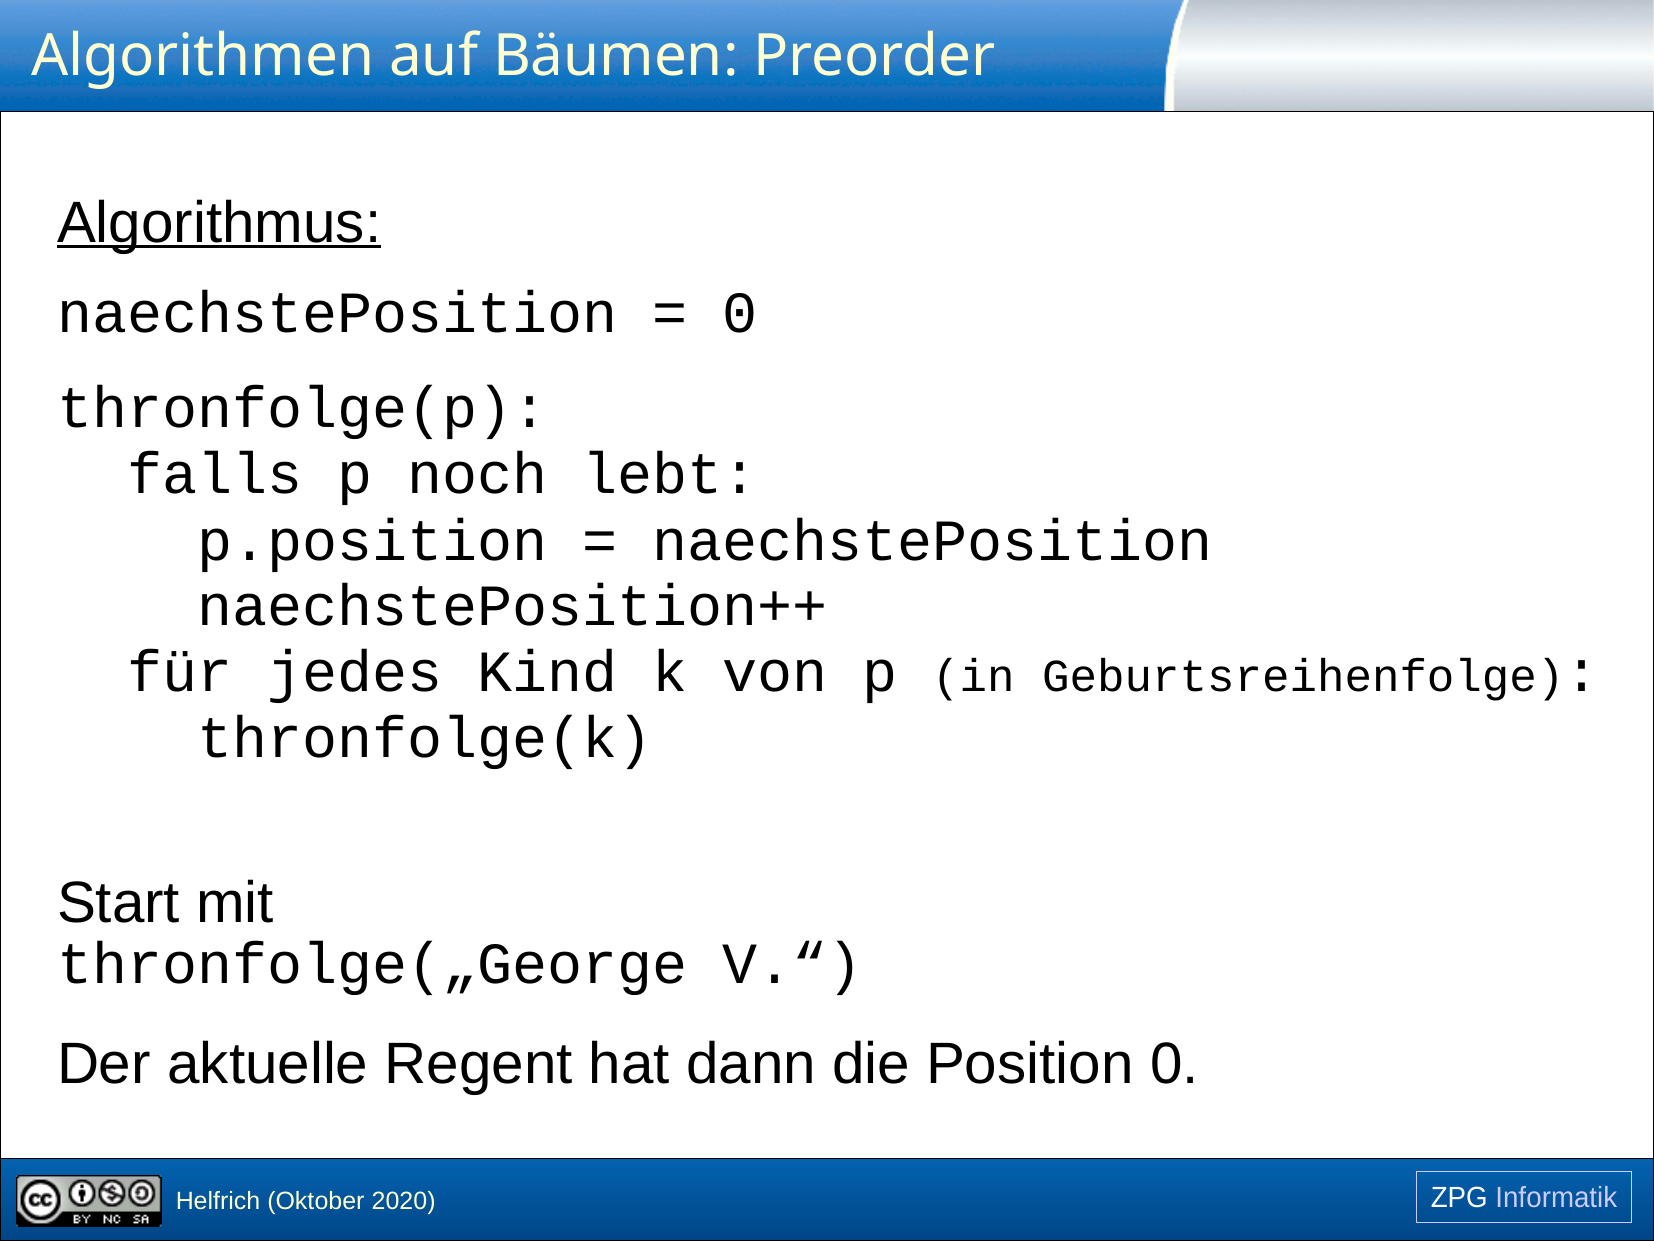

# Algorithmen auf Bäumen: Preorder
Algorithmus:
naechstePosition = 0
thronfolge(p):
 falls p noch lebt:
 p.position = naechstePosition
 naechstePosition++
 für jedes Kind k von p (in Geburtsreihenfolge):
 thronfolge(k)
Start mit
thronfolge(„George V.“)
Der aktuelle Regent hat dann die Position 0.